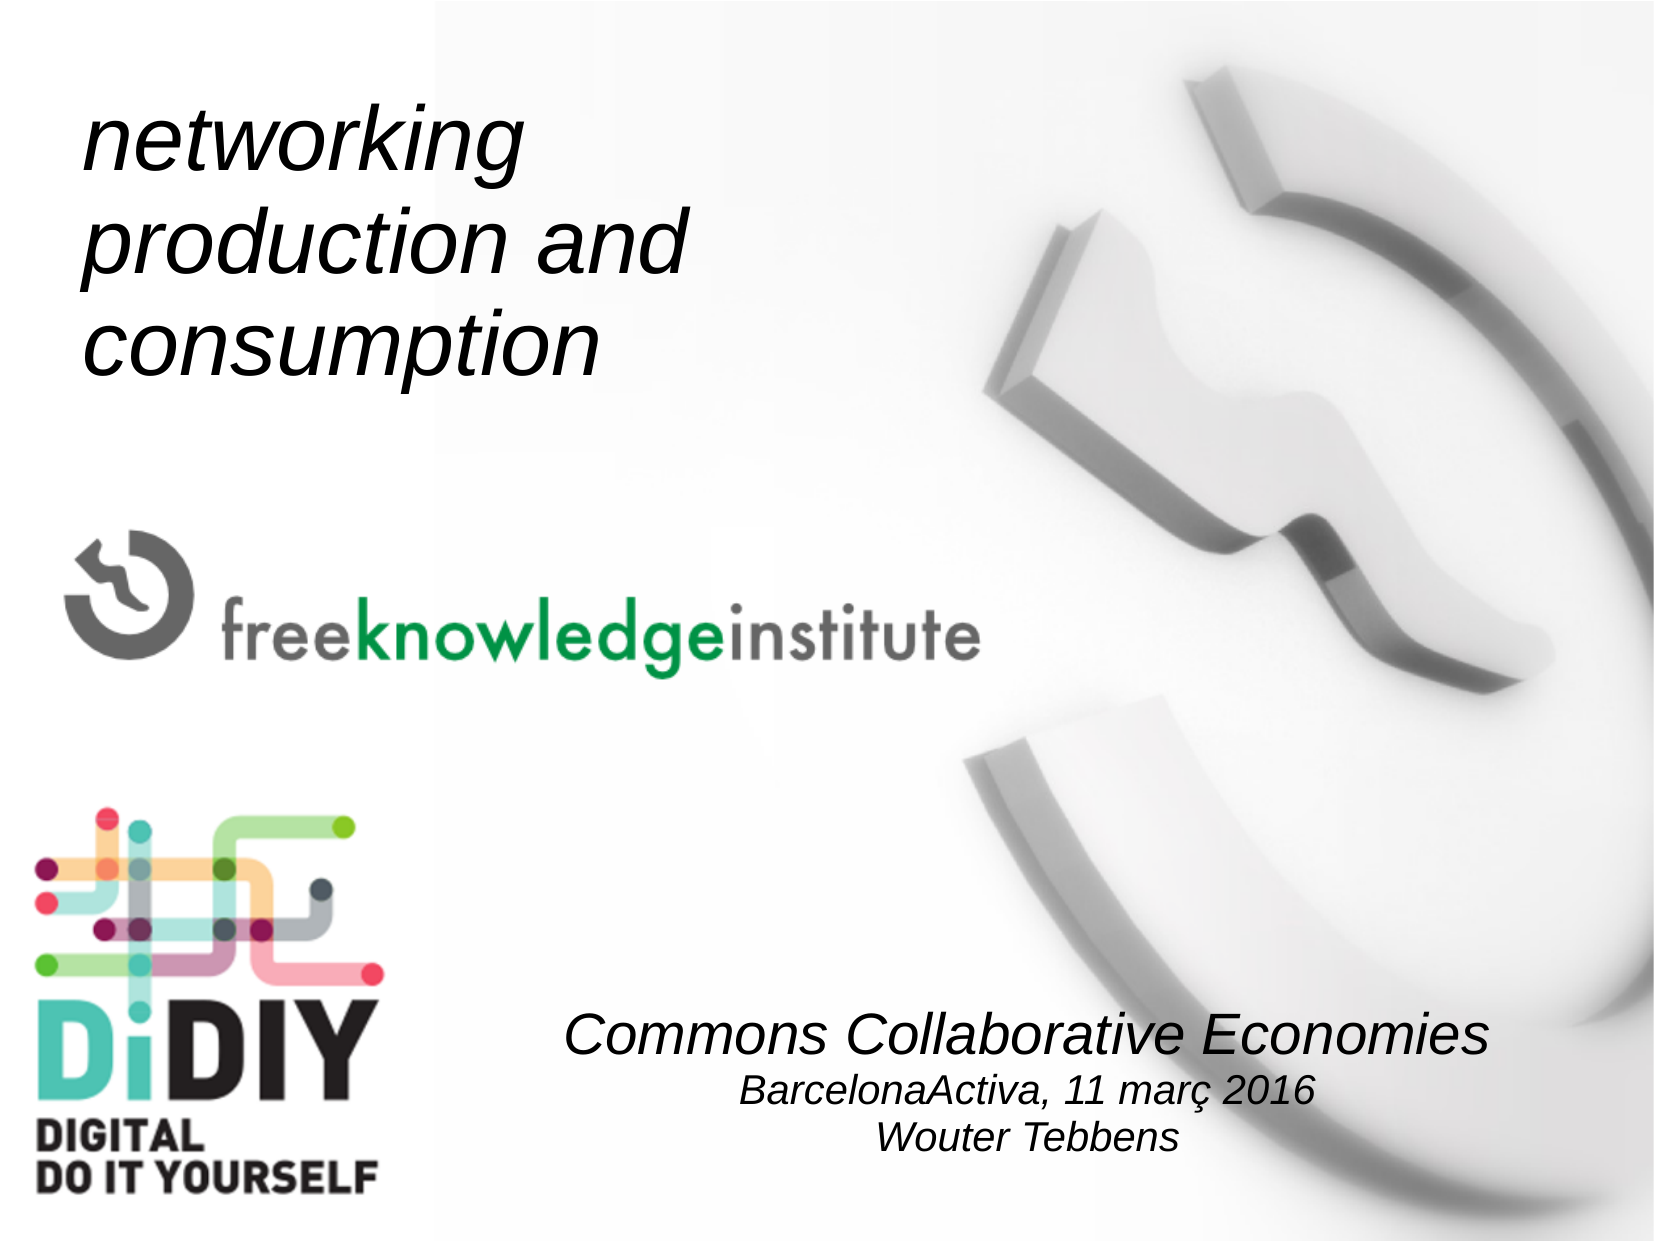

# networking production and consumption
Commons Collaborative Economies
BarcelonaActiva, 11 març 2016
Wouter Tebbens